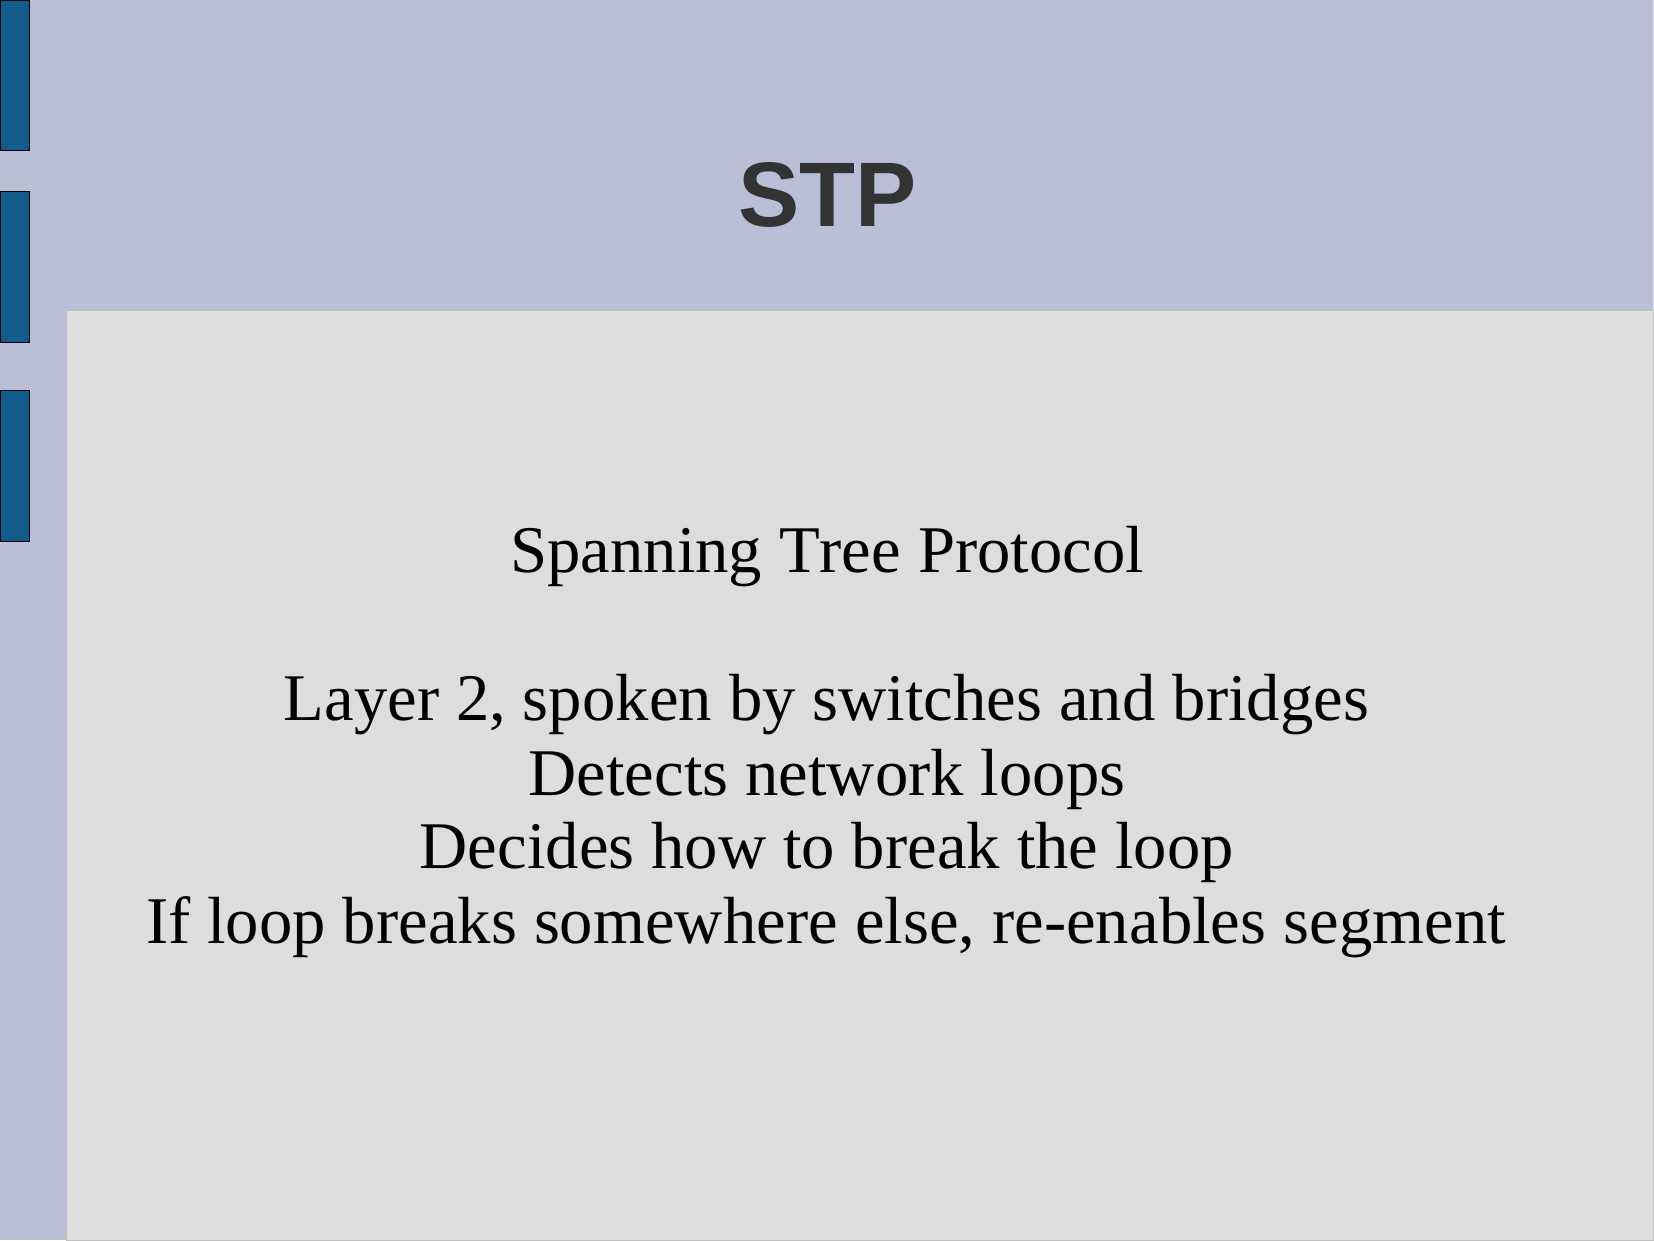

# STP
Spanning Tree Protocol
Layer 2, spoken by switches and bridges
Detects network loops
Decides how to break the loop
If loop breaks somewhere else, re-enables segment